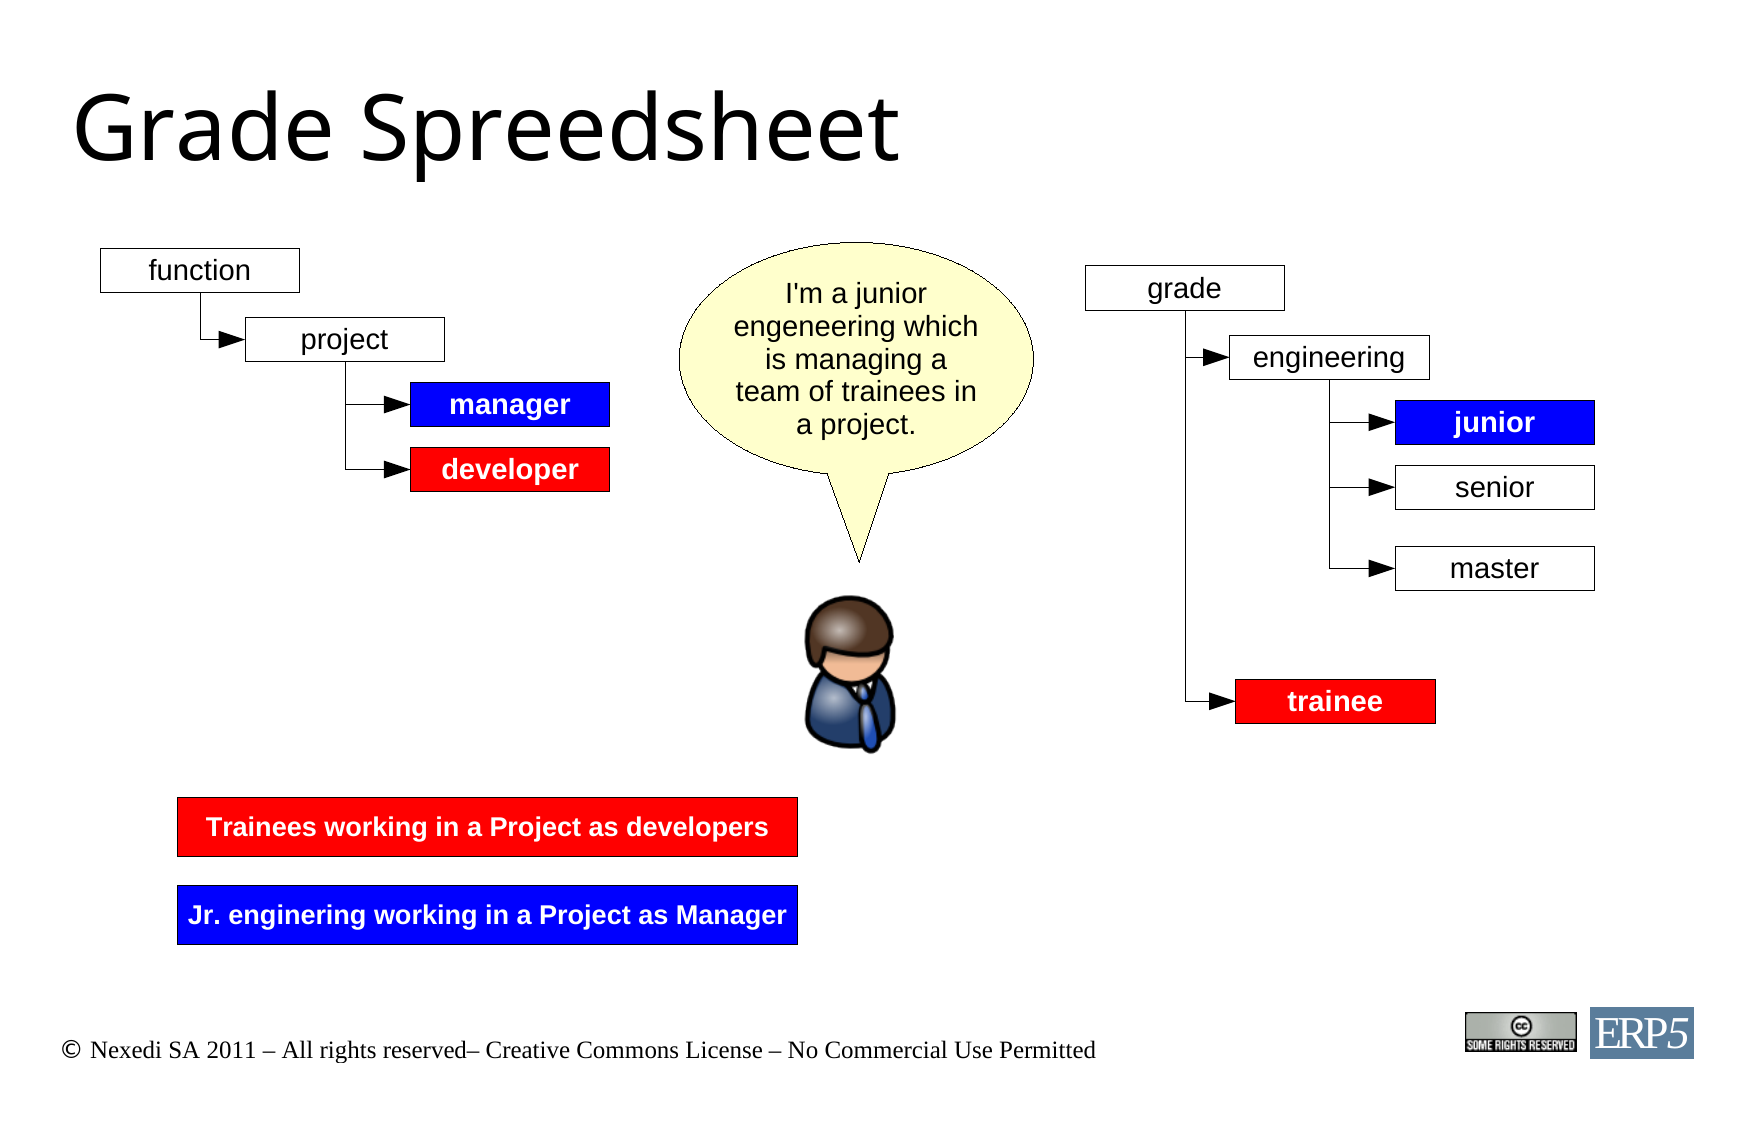

# Grade Spreedsheet
I'm a junior engeneering which is managing a team of trainees in a project.
function
grade
project
engineering
manager
junior
developer
senior
master
trainee
Trainees working in a Project as developers
Jr. enginering working in a Project as Manager